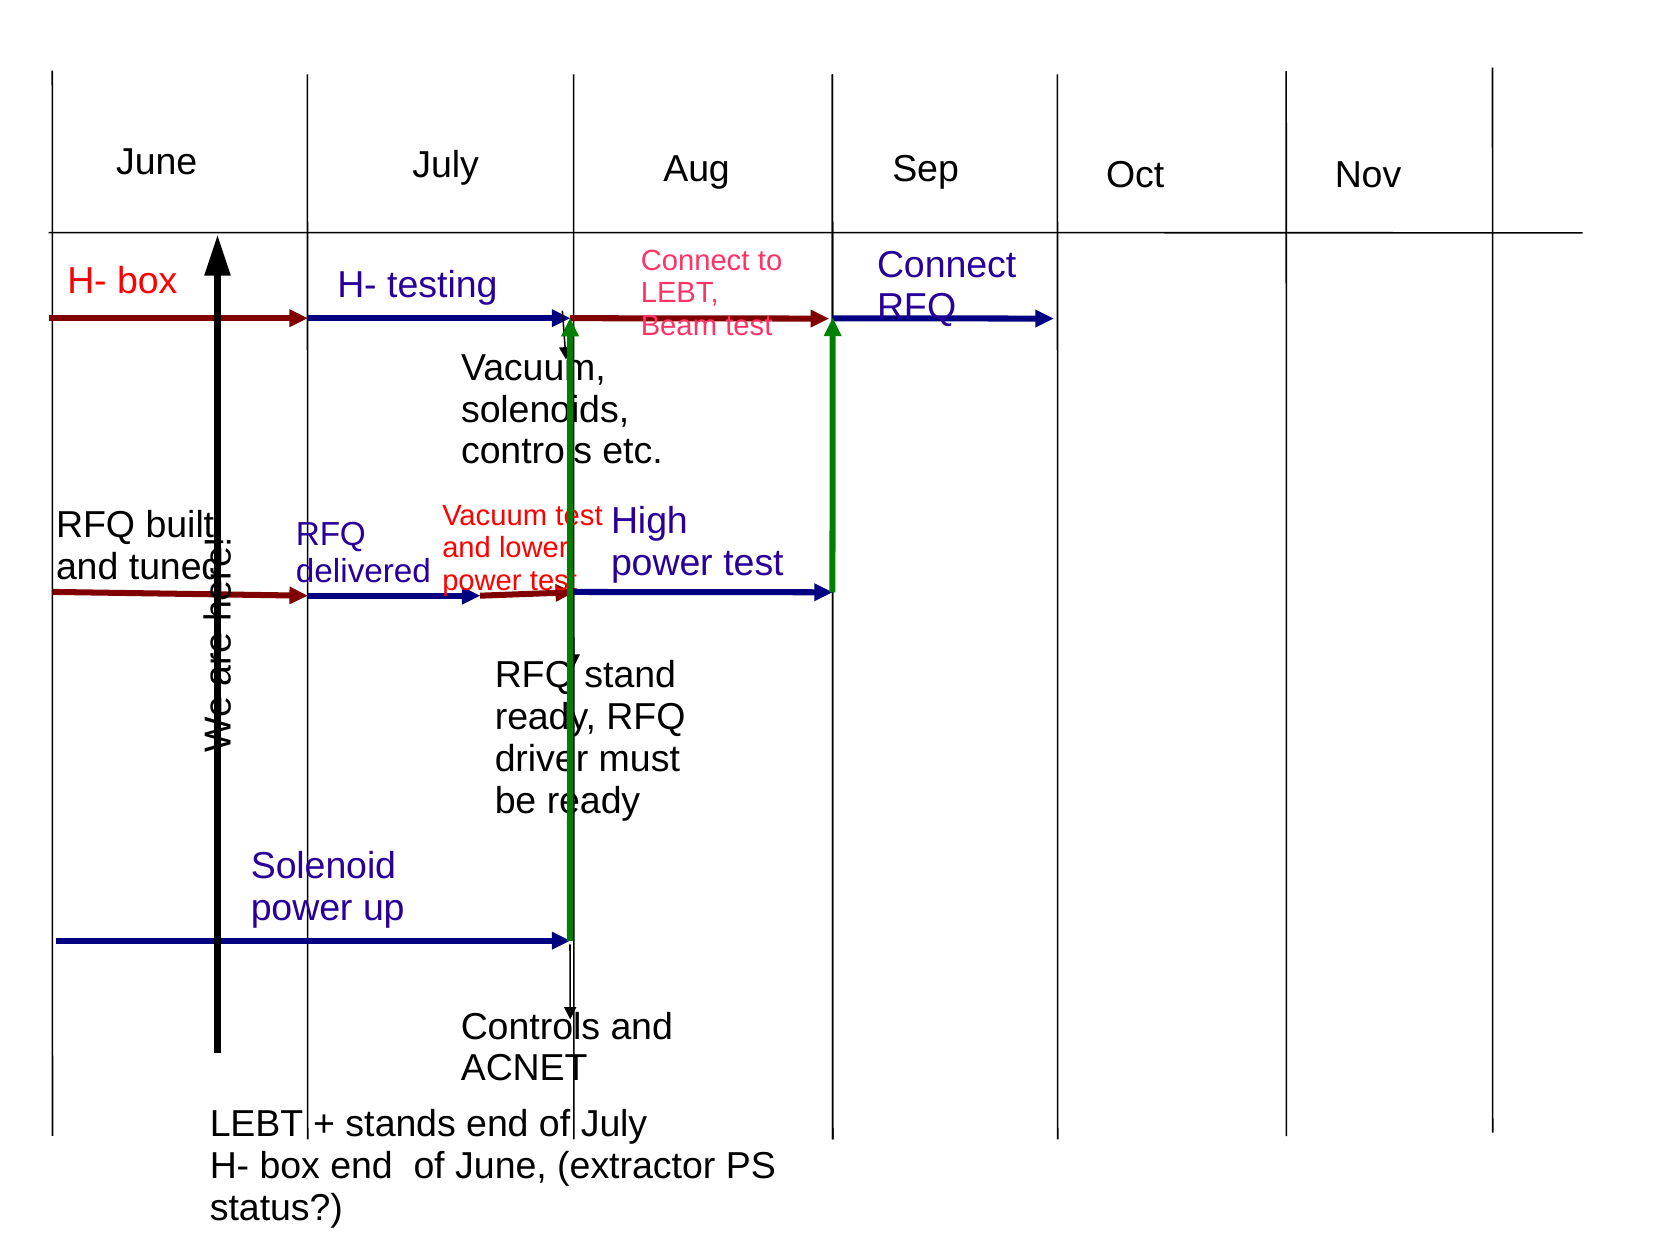

June
July
Aug
Sep
Oct
Nov
Connect RFQ
Connect to LEBT, Beam test
We are here!
H- box
H- testing
Vacuum, solenoids, controls etc.
Vacuum test and lower power test
High power test
RFQ built and tuned
RFQ delivered
RFQ stand ready, RFQ driver must be ready
Solenoid power up
Controls and ACNET
LEBT + stands end of July
H- box end of June, (extractor PS status?)